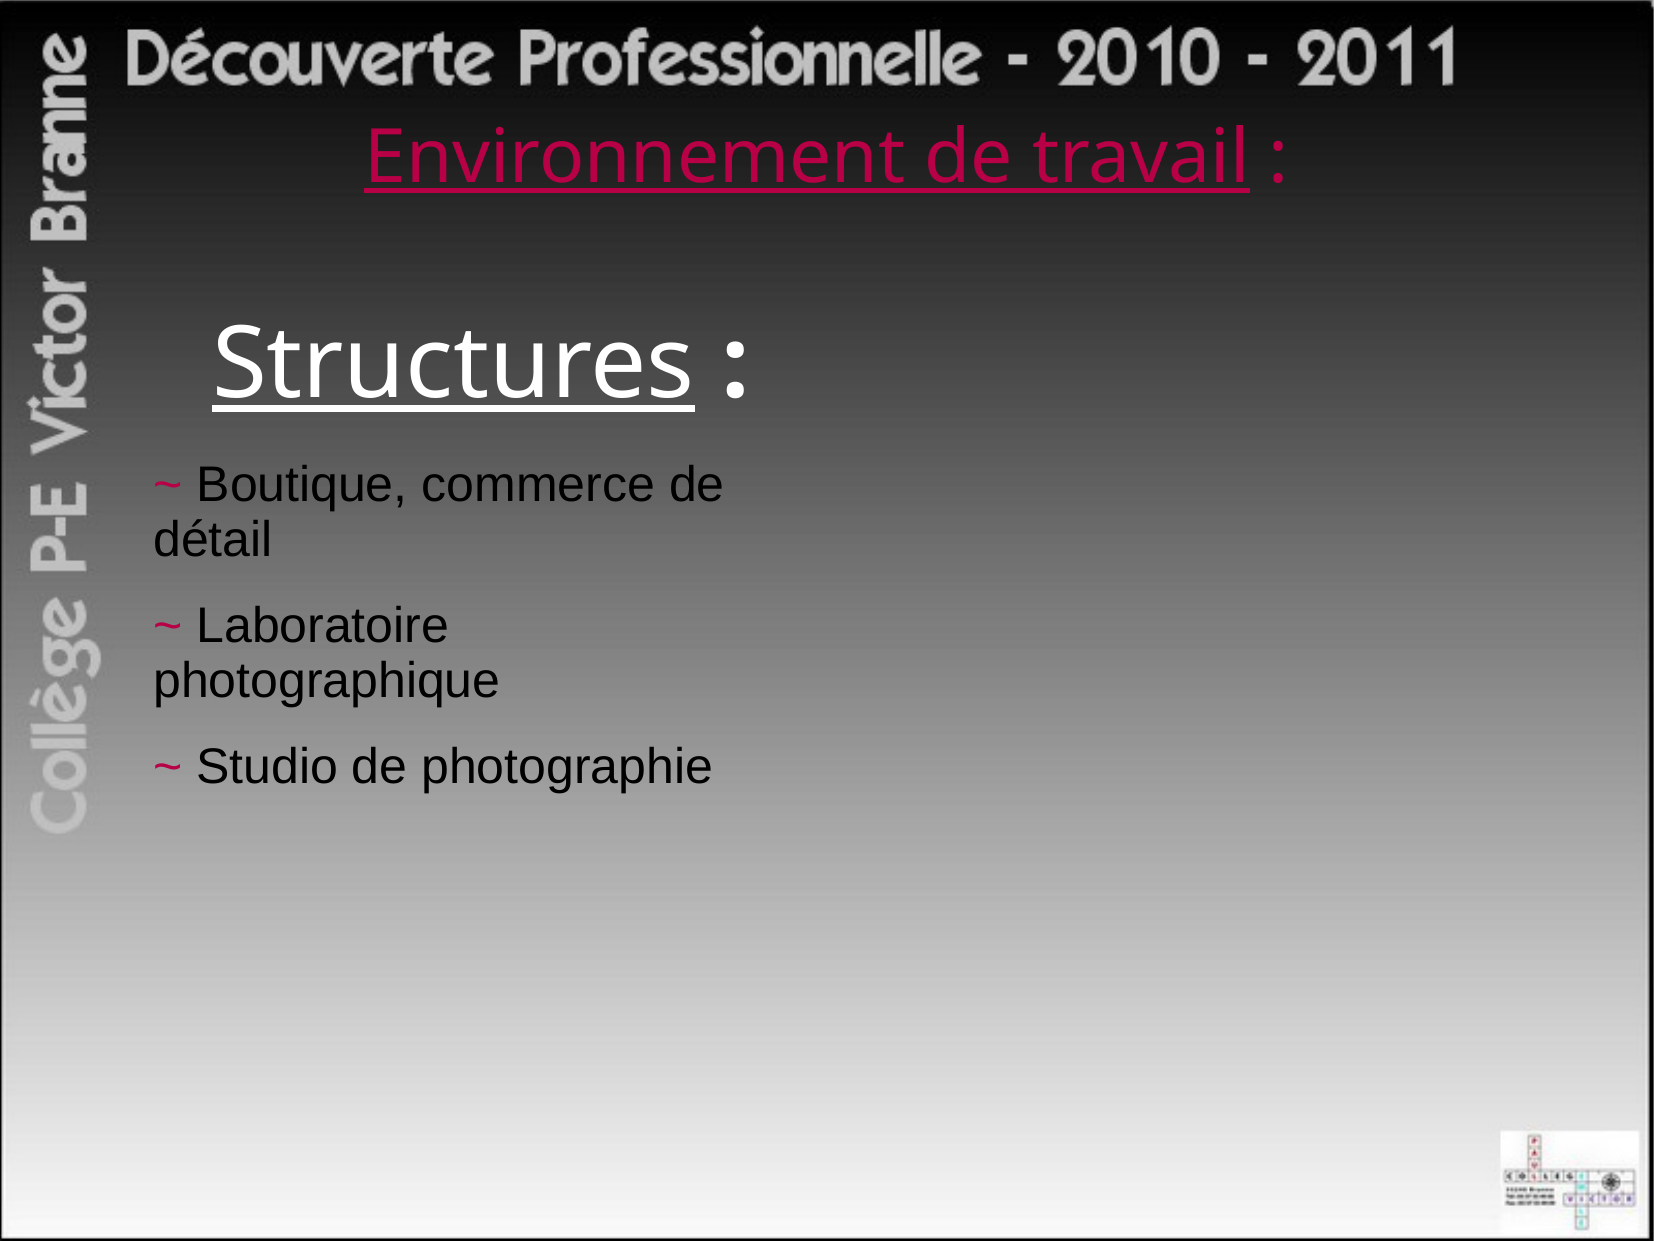

# Environnement de travail :
Structures :
~ Boutique, commerce de détail
~ Laboratoire photographique
~ Studio de photographie